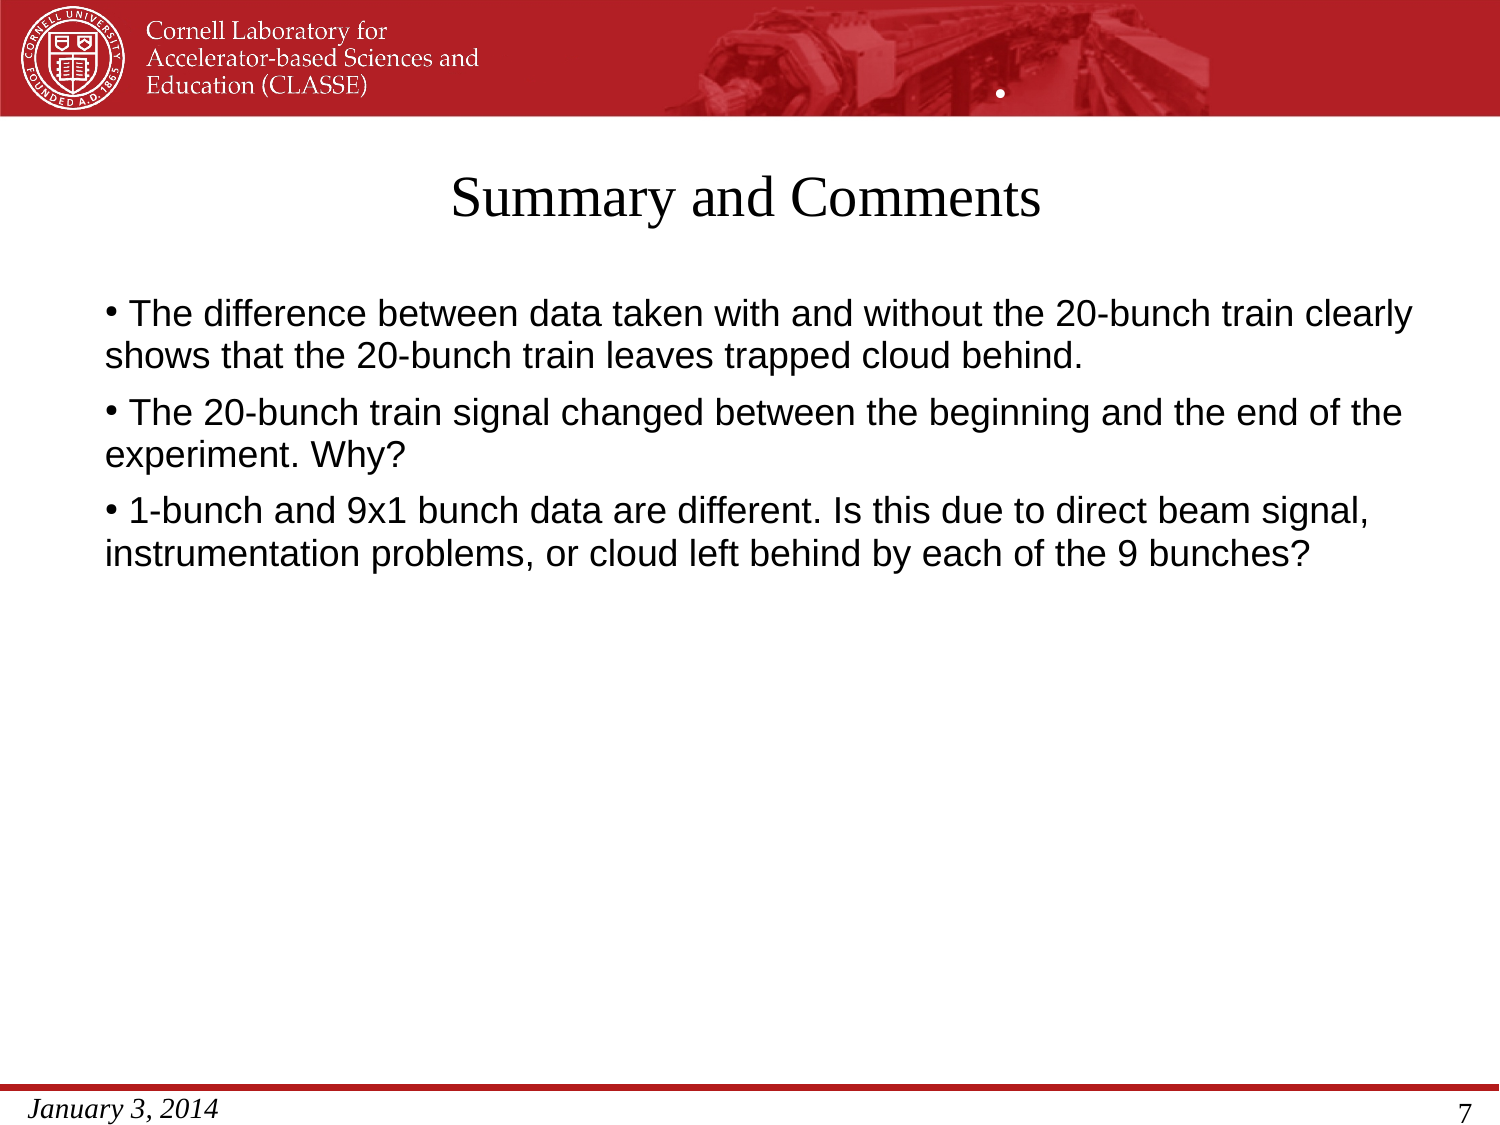

.
#
Summary and Comments
 The difference between data taken with and without the 20-bunch train clearly shows that the 20-bunch train leaves trapped cloud behind.
 The 20-bunch train signal changed between the beginning and the end of the experiment. Why?
 1-bunch and 9x1 bunch data are different. Is this due to direct beam signal, instrumentation problems, or cloud left behind by each of the 9 bunches?
January 3, 2014